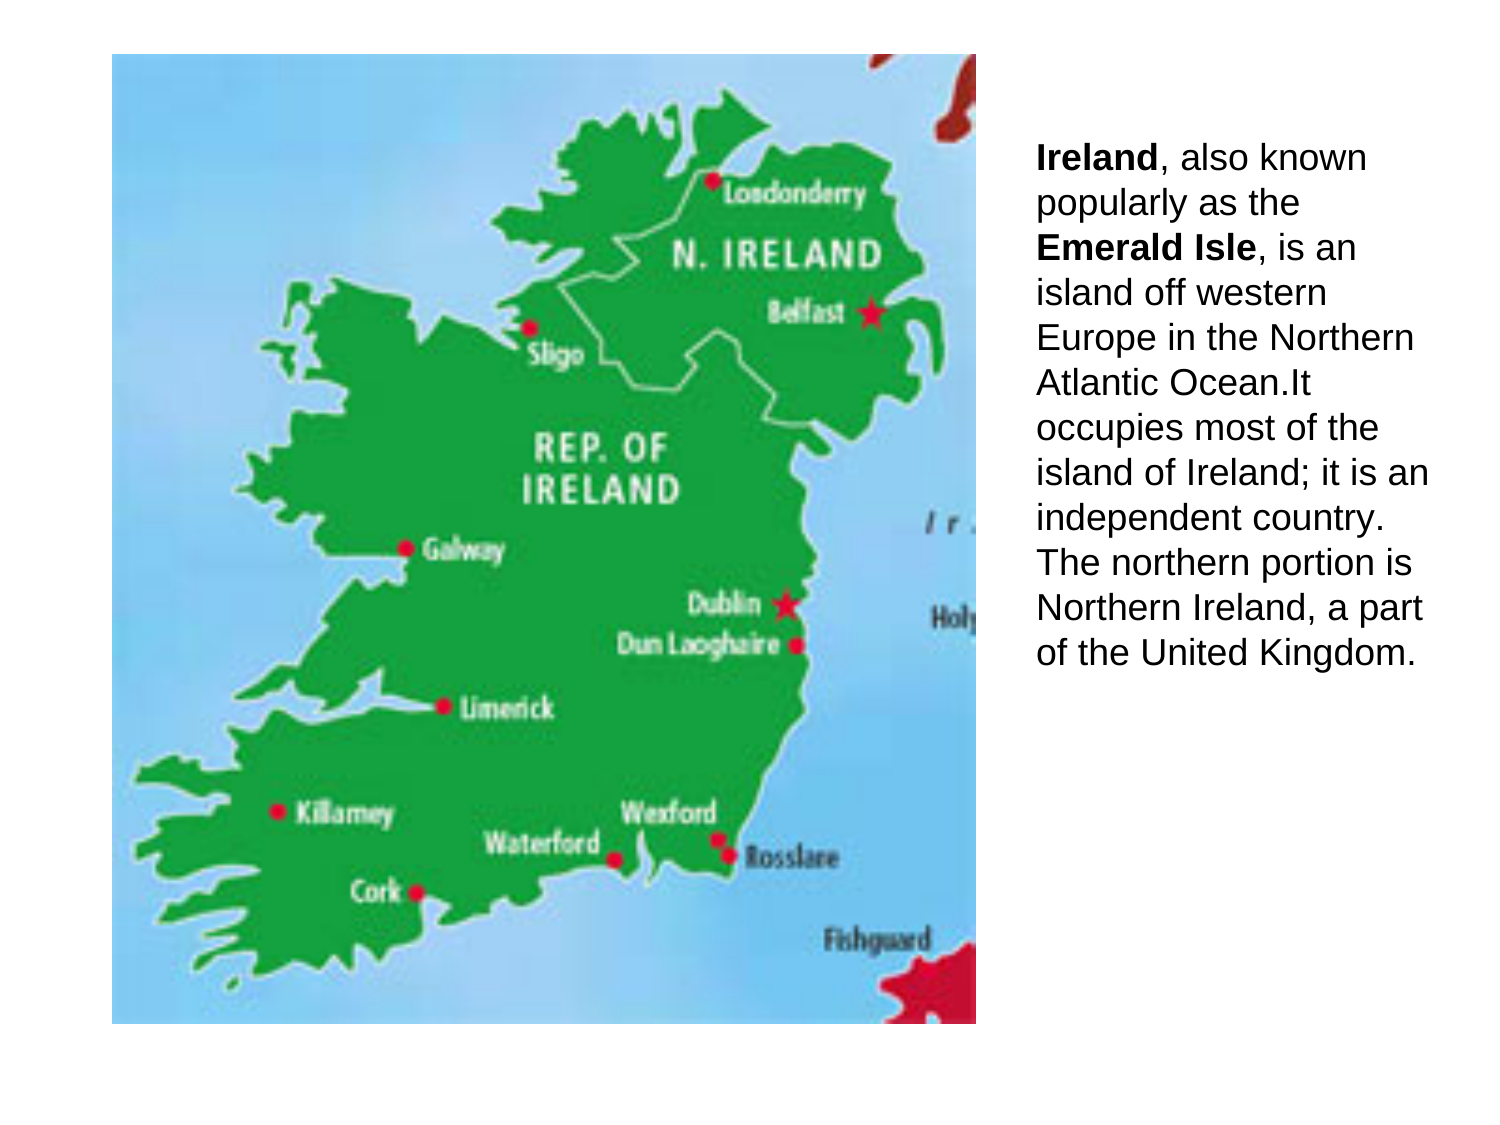

Ireland, also known popularly as the Emerald Isle, is an island off western Europe in the Northern Atlantic Ocean.It occupies most of the island of Ireland; it is an independent country. The northern portion is Northern Ireland, a part of the United Kingdom.